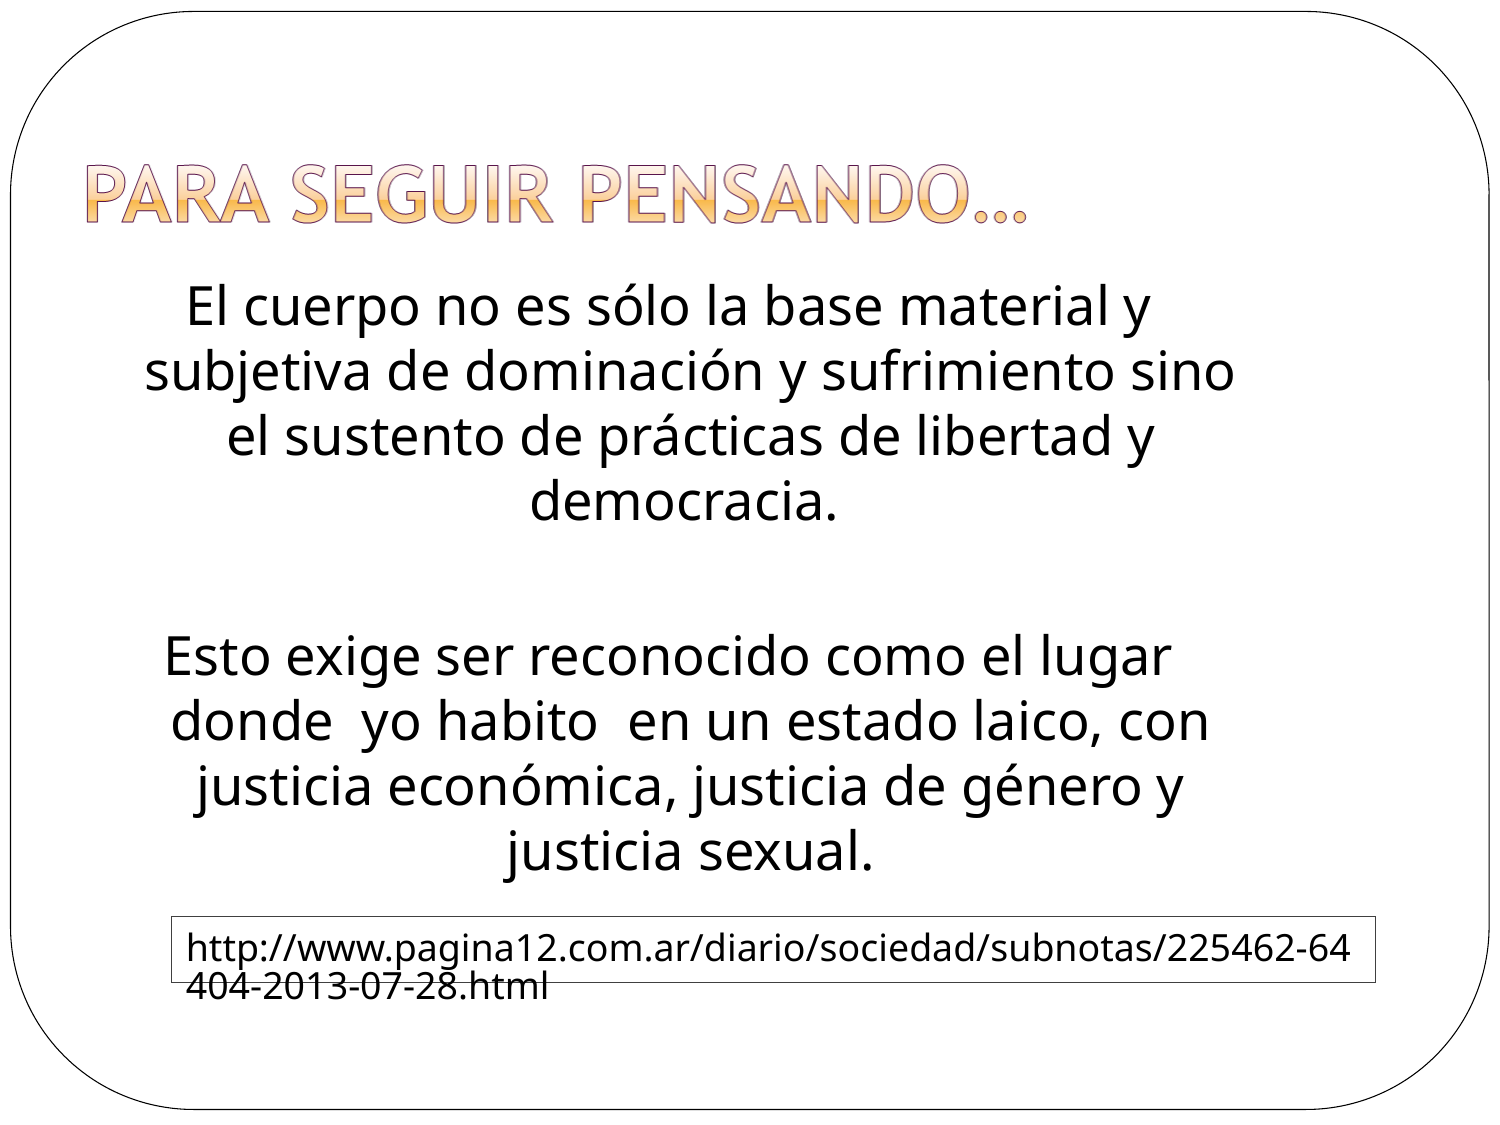

El cuerpo no es sólo la base material y subjetiva de dominación y sufrimiento sino el sustento de prácticas de libertad y democracia.
Esto exige ser reconocido como el lugar donde yo habito en un estado laico, con justicia económica, justicia de género y justicia sexual.
http://www.pagina12.com.ar/diario/sociedad/subnotas/225462-64404-2013-07-28.html